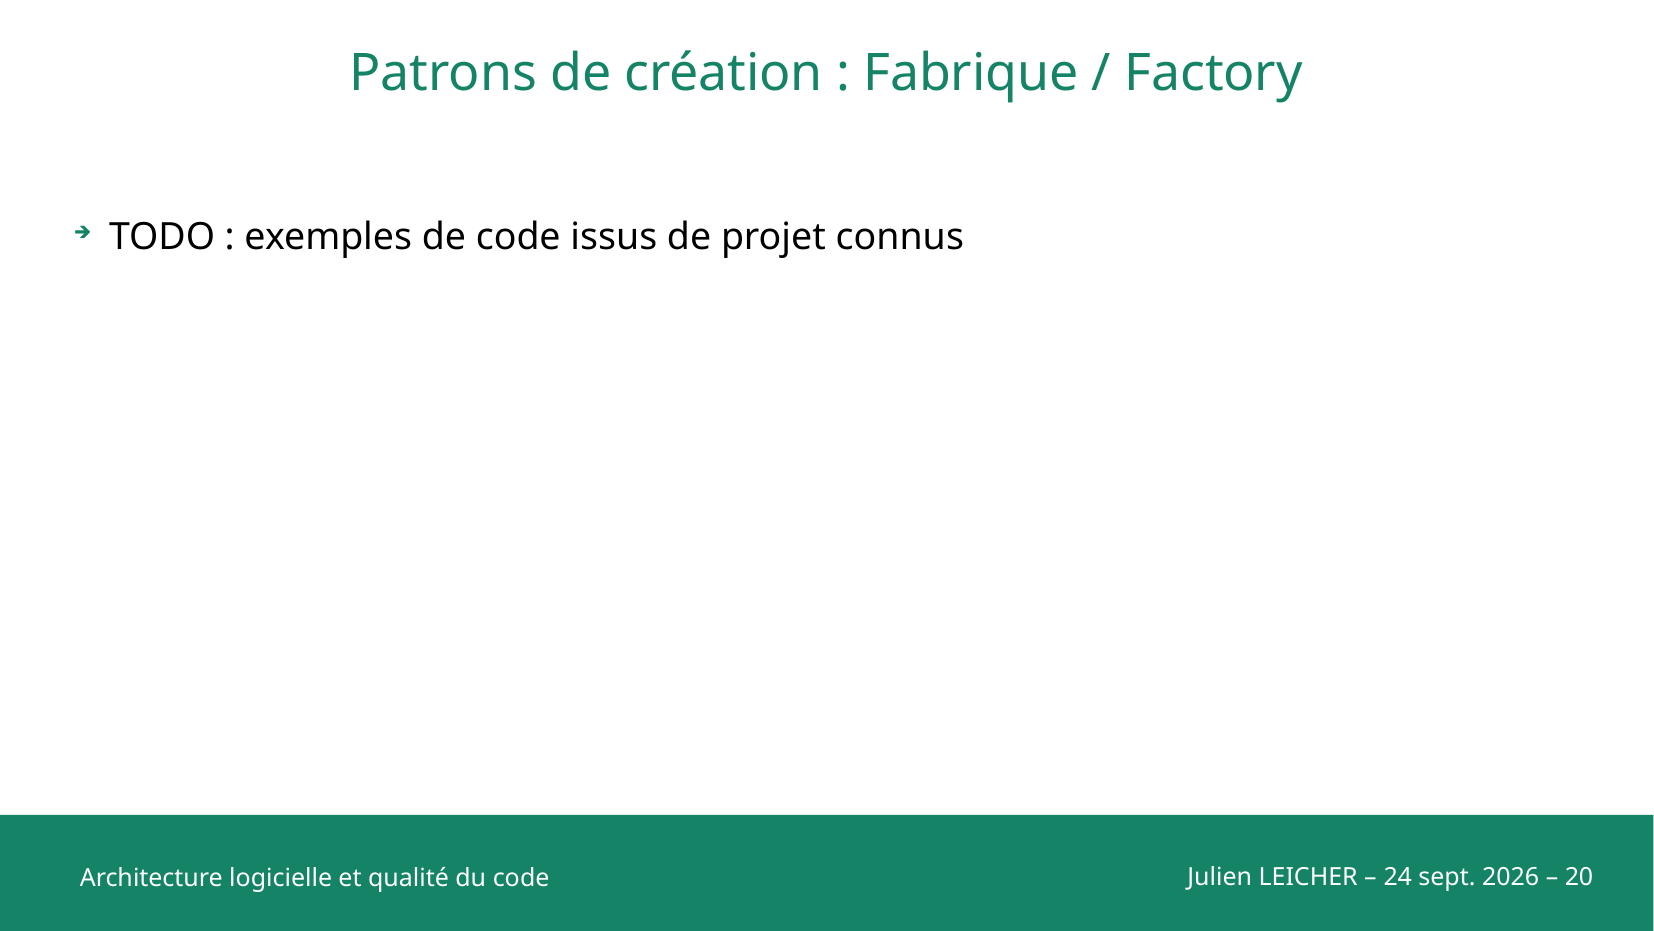

Patrons de création : Fabrique / Factory
TODO : exemples de code issus de projet connus
Julien LEICHER – –
Architecture logicielle et qualité du code